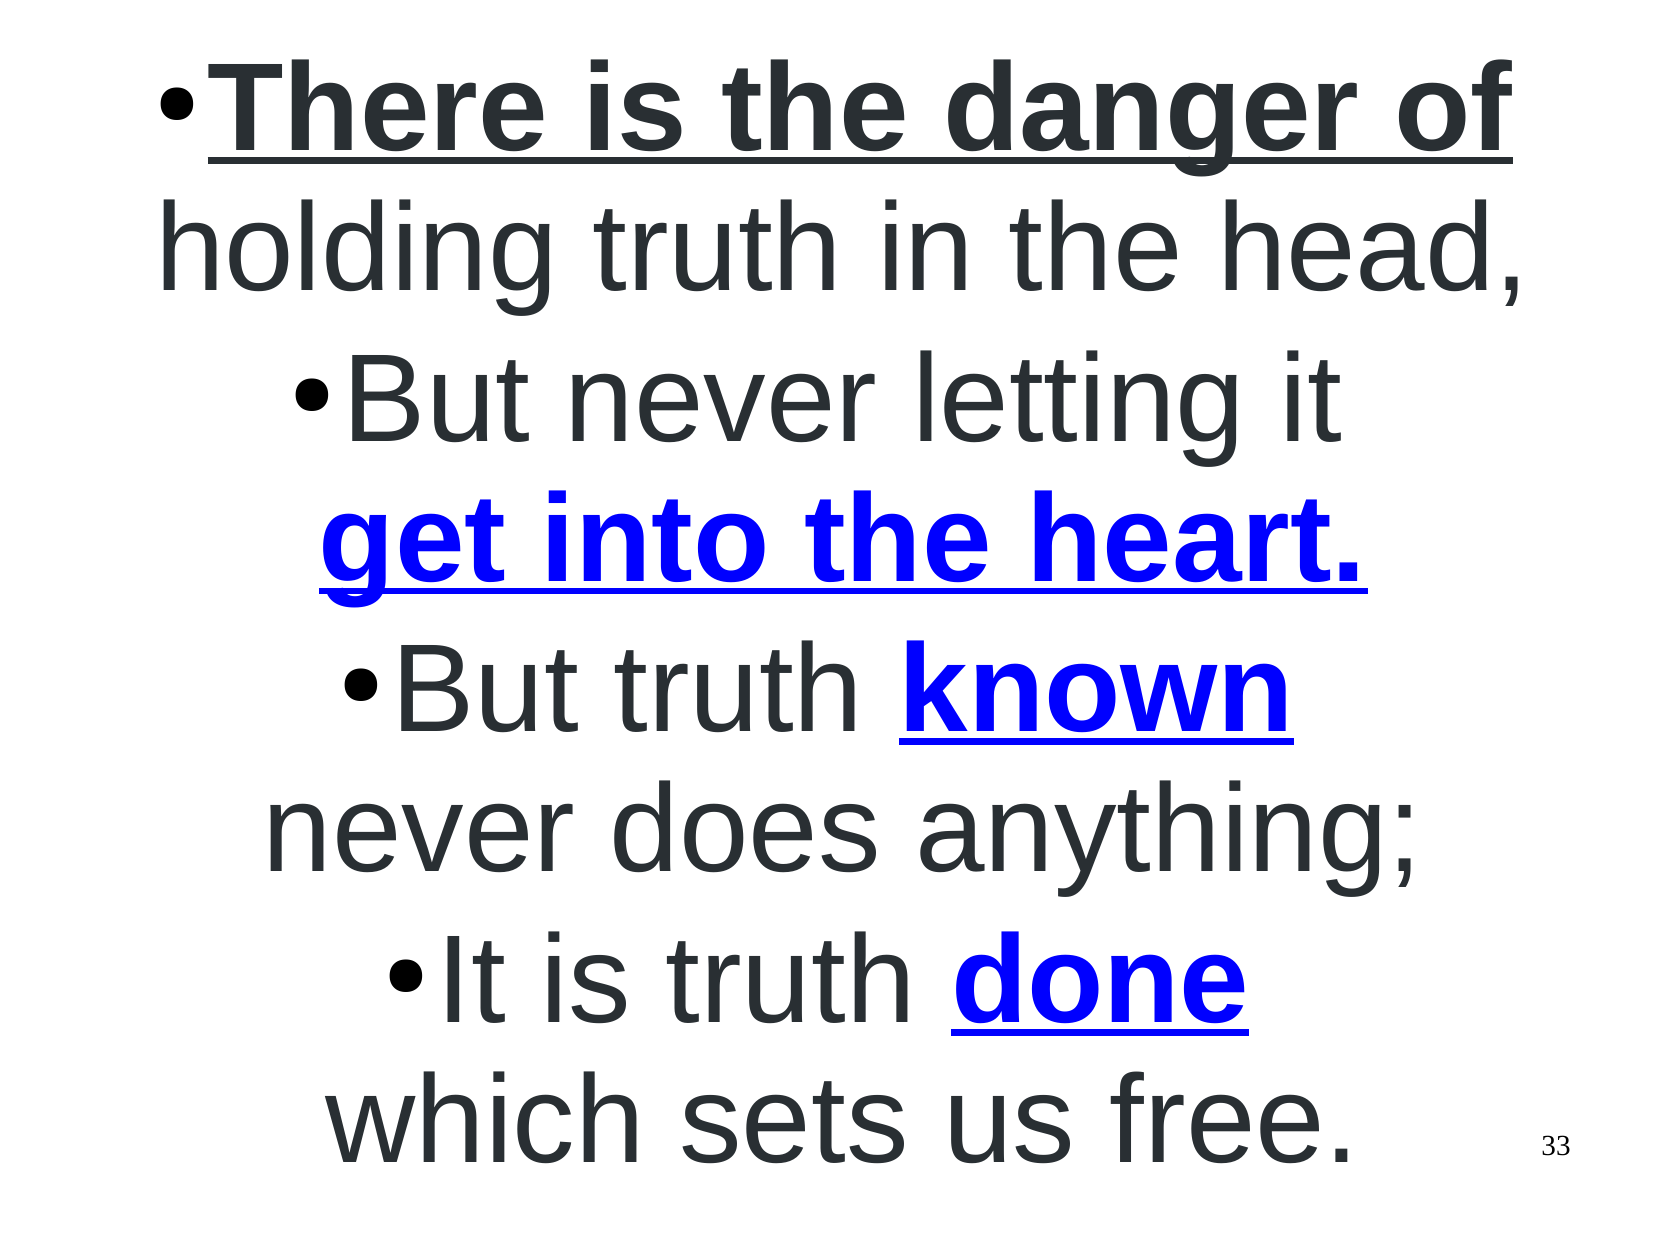

# There is the danger of holding truth in the head,
But never letting it
get into the heart.
But truth known
never does anything;
It is truth done
which sets us free.
33